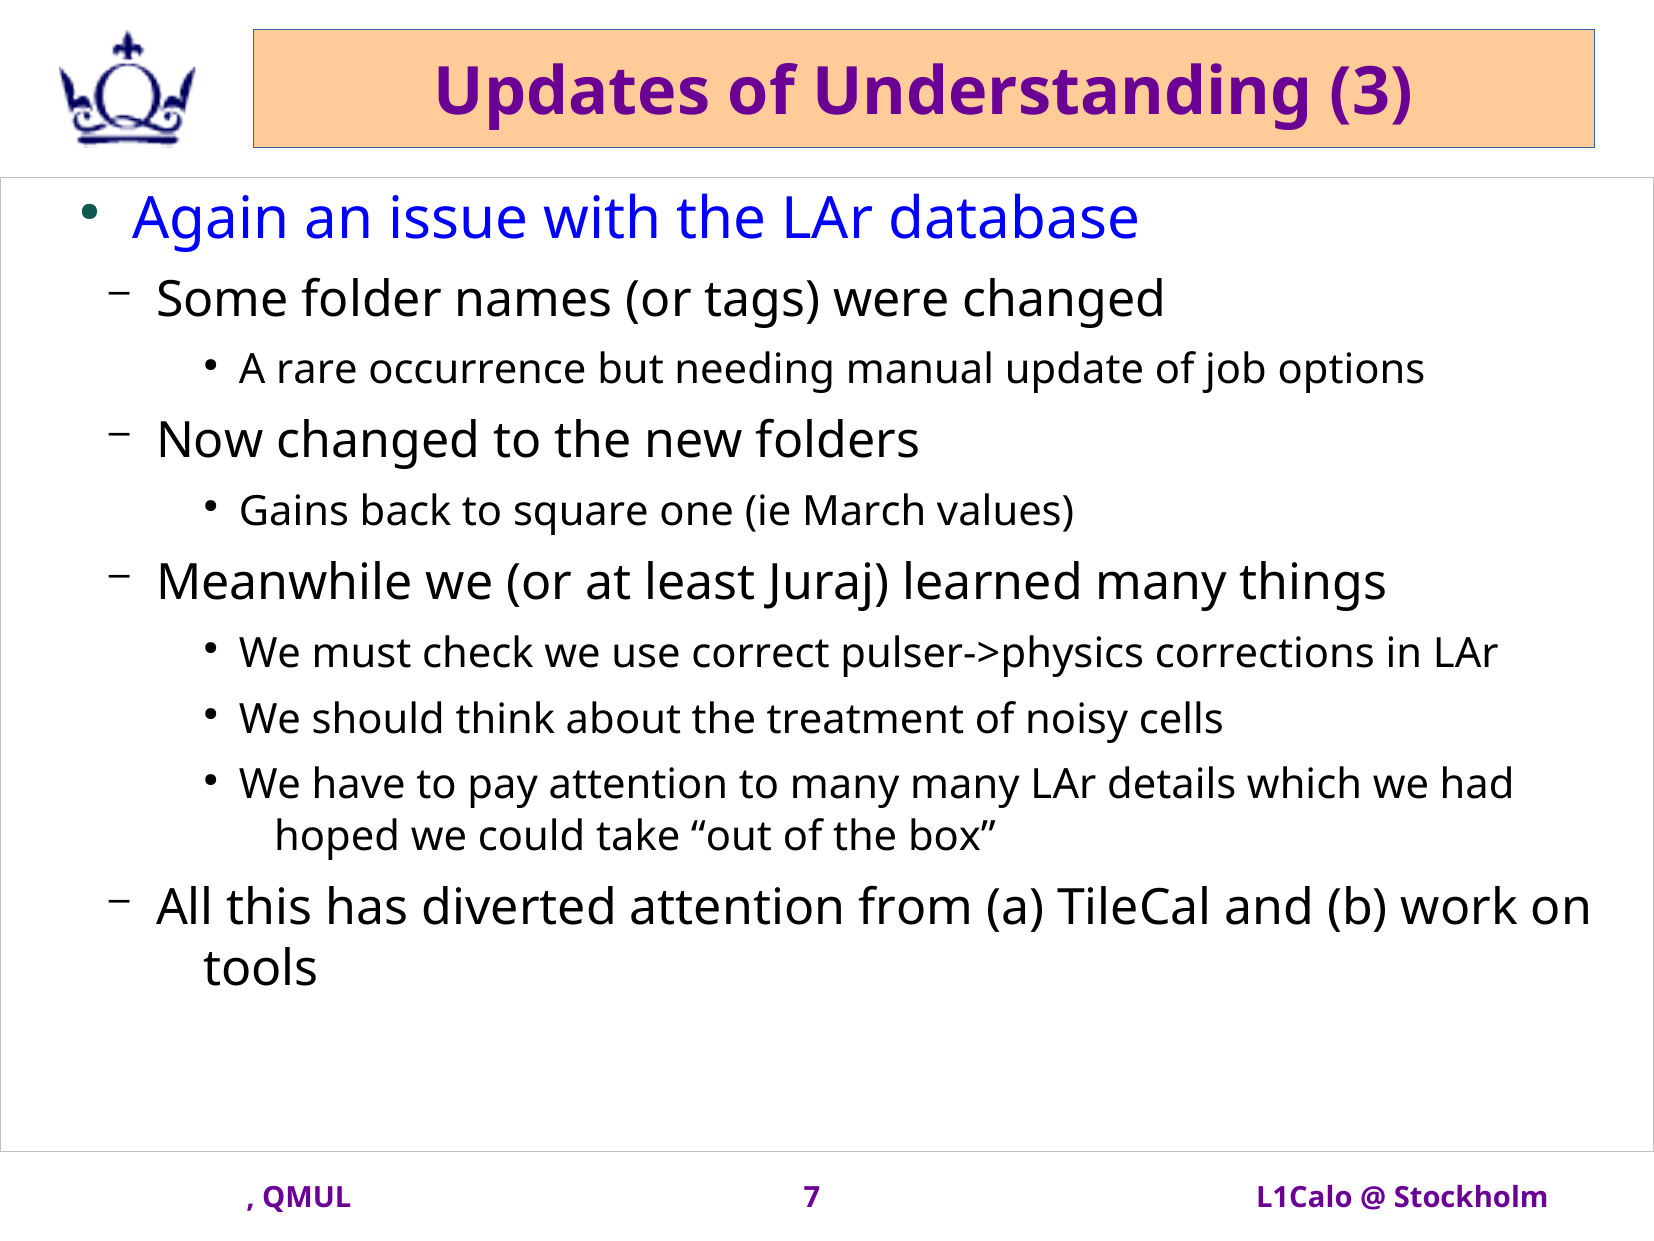

# Updates of Understanding (3)
Again an issue with the LAr database
Some folder names (or tags) were changed
A rare occurrence but needing manual update of job options
Now changed to the new folders
Gains back to square one (ie March values)
Meanwhile we (or at least Juraj) learned many things
We must check we use correct pulser->physics corrections in LAr
We should think about the treatment of noisy cells
We have to pay attention to many many LAr details which we had hoped we could take “out of the box”
All this has diverted attention from (a) TileCal and (b) work on tools